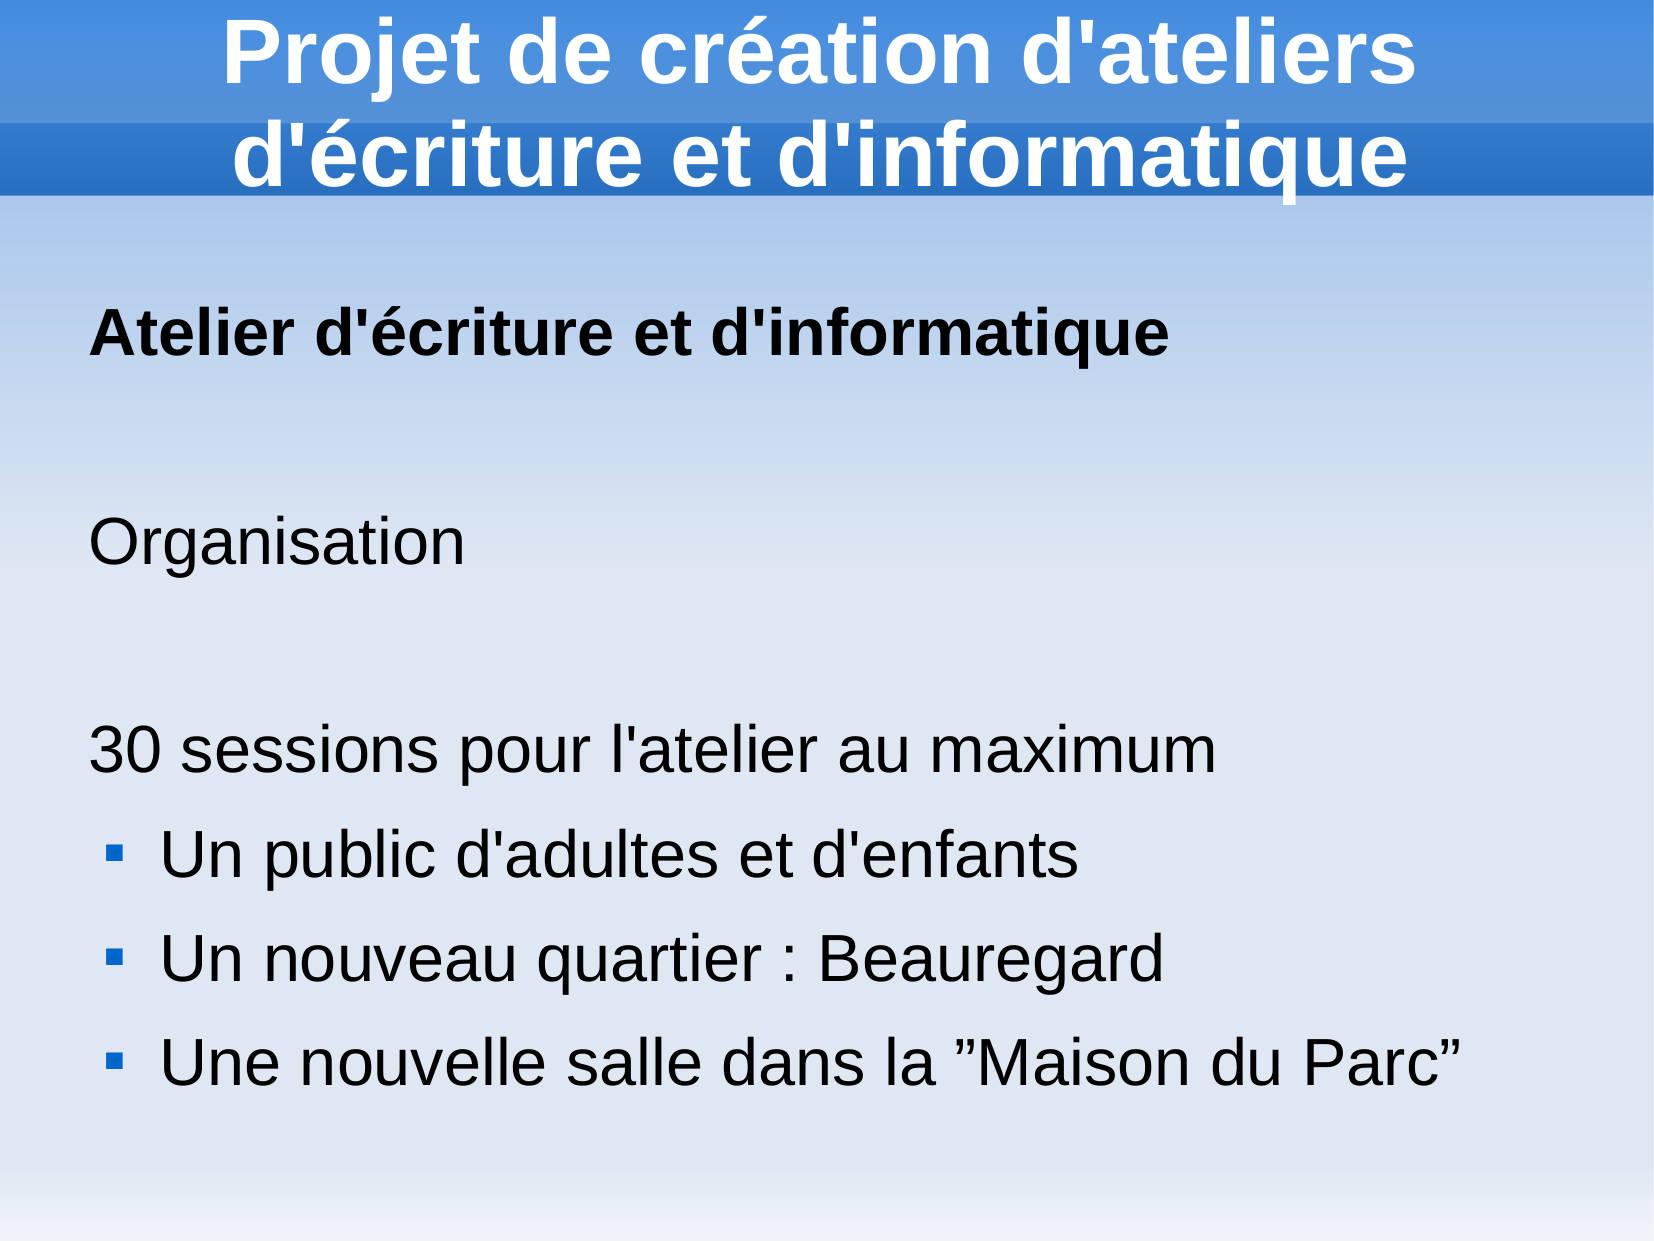

# Projet de création d'ateliers d'écriture et d'informatique
Atelier d'écriture et d'informatique
Organisation
30 sessions pour l'atelier au maximum
Un public d'adultes et d'enfants
Un nouveau quartier : Beauregard
Une nouvelle salle dans la ”Maison du Parc”